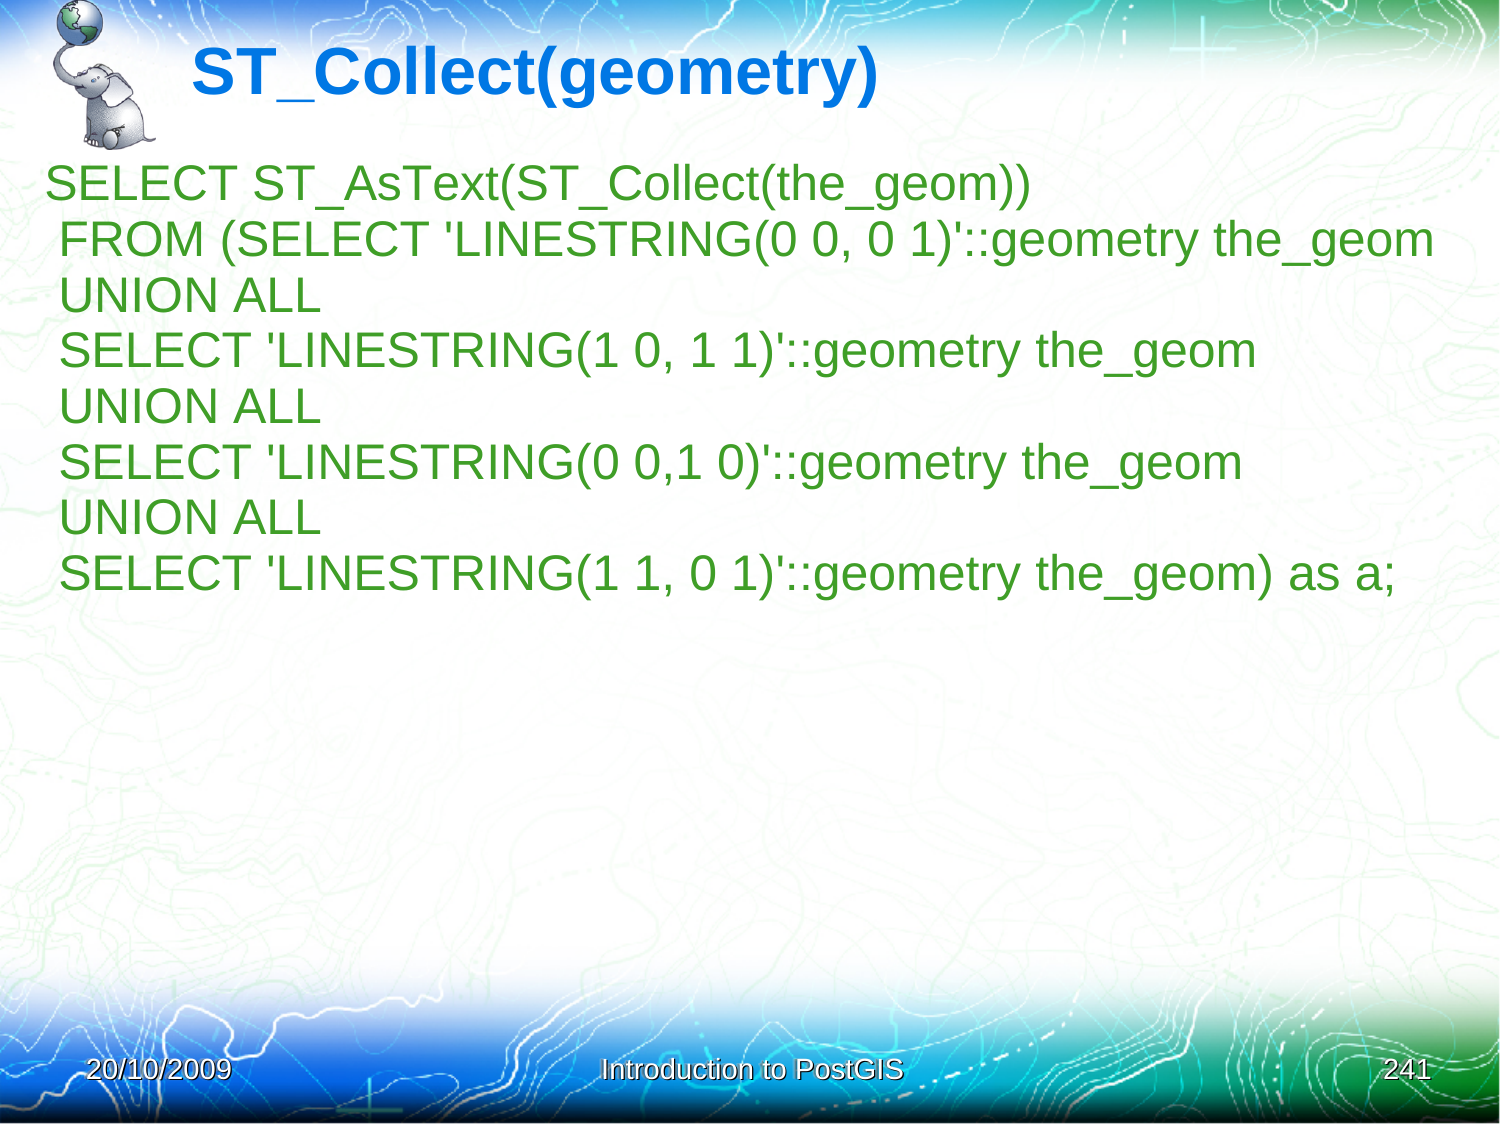

# ST_Collect(geometry)
SELECT ST_AsText(ST_Collect(the_geom))
 FROM (SELECT 'LINESTRING(0 0, 0 1)'::geometry the_geom
 UNION ALL
 SELECT 'LINESTRING(1 0, 1 1)'::geometry the_geom
 UNION ALL
 SELECT 'LINESTRING(0 0,1 0)'::geometry the_geom
 UNION ALL
 SELECT 'LINESTRING(1 1, 0 1)'::geometry the_geom) as a;
20/10/2009
Introduction to PostGIS
241